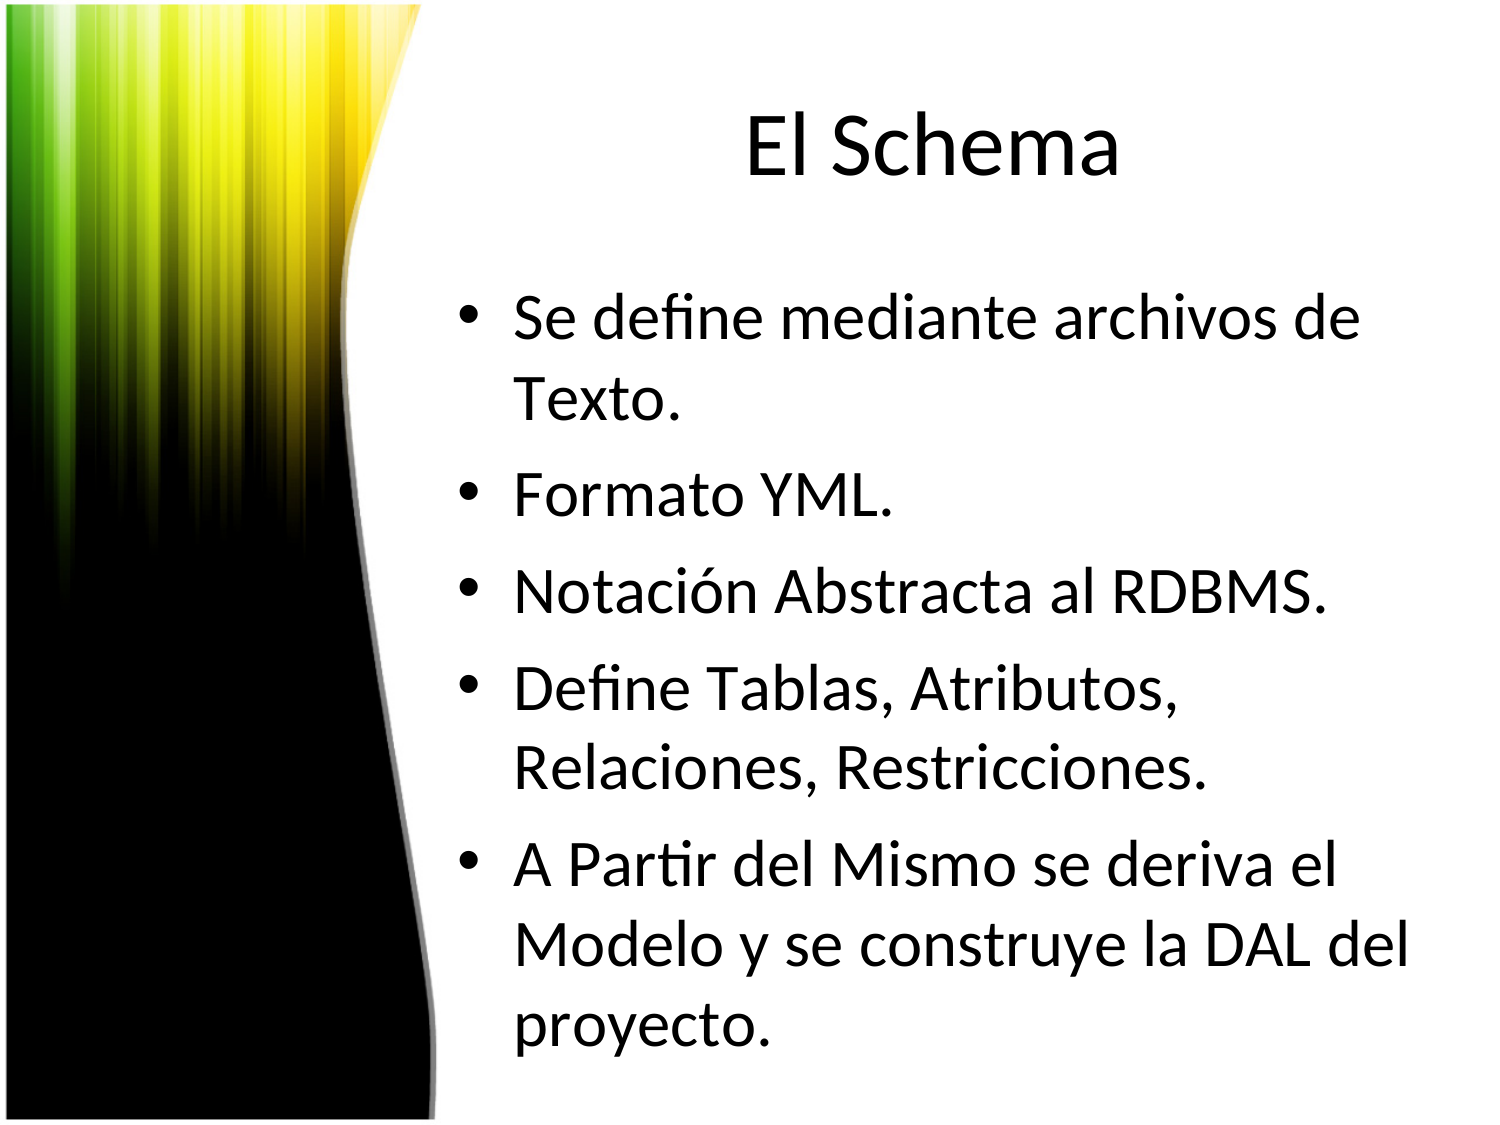

# El Schema
Se define mediante archivos de Texto.
Formato YML.
Notación Abstracta al RDBMS.
Define Tablas, Atributos, Relaciones, Restricciones.
A Partir del Mismo se deriva el Modelo y se construye la DAL del proyecto.